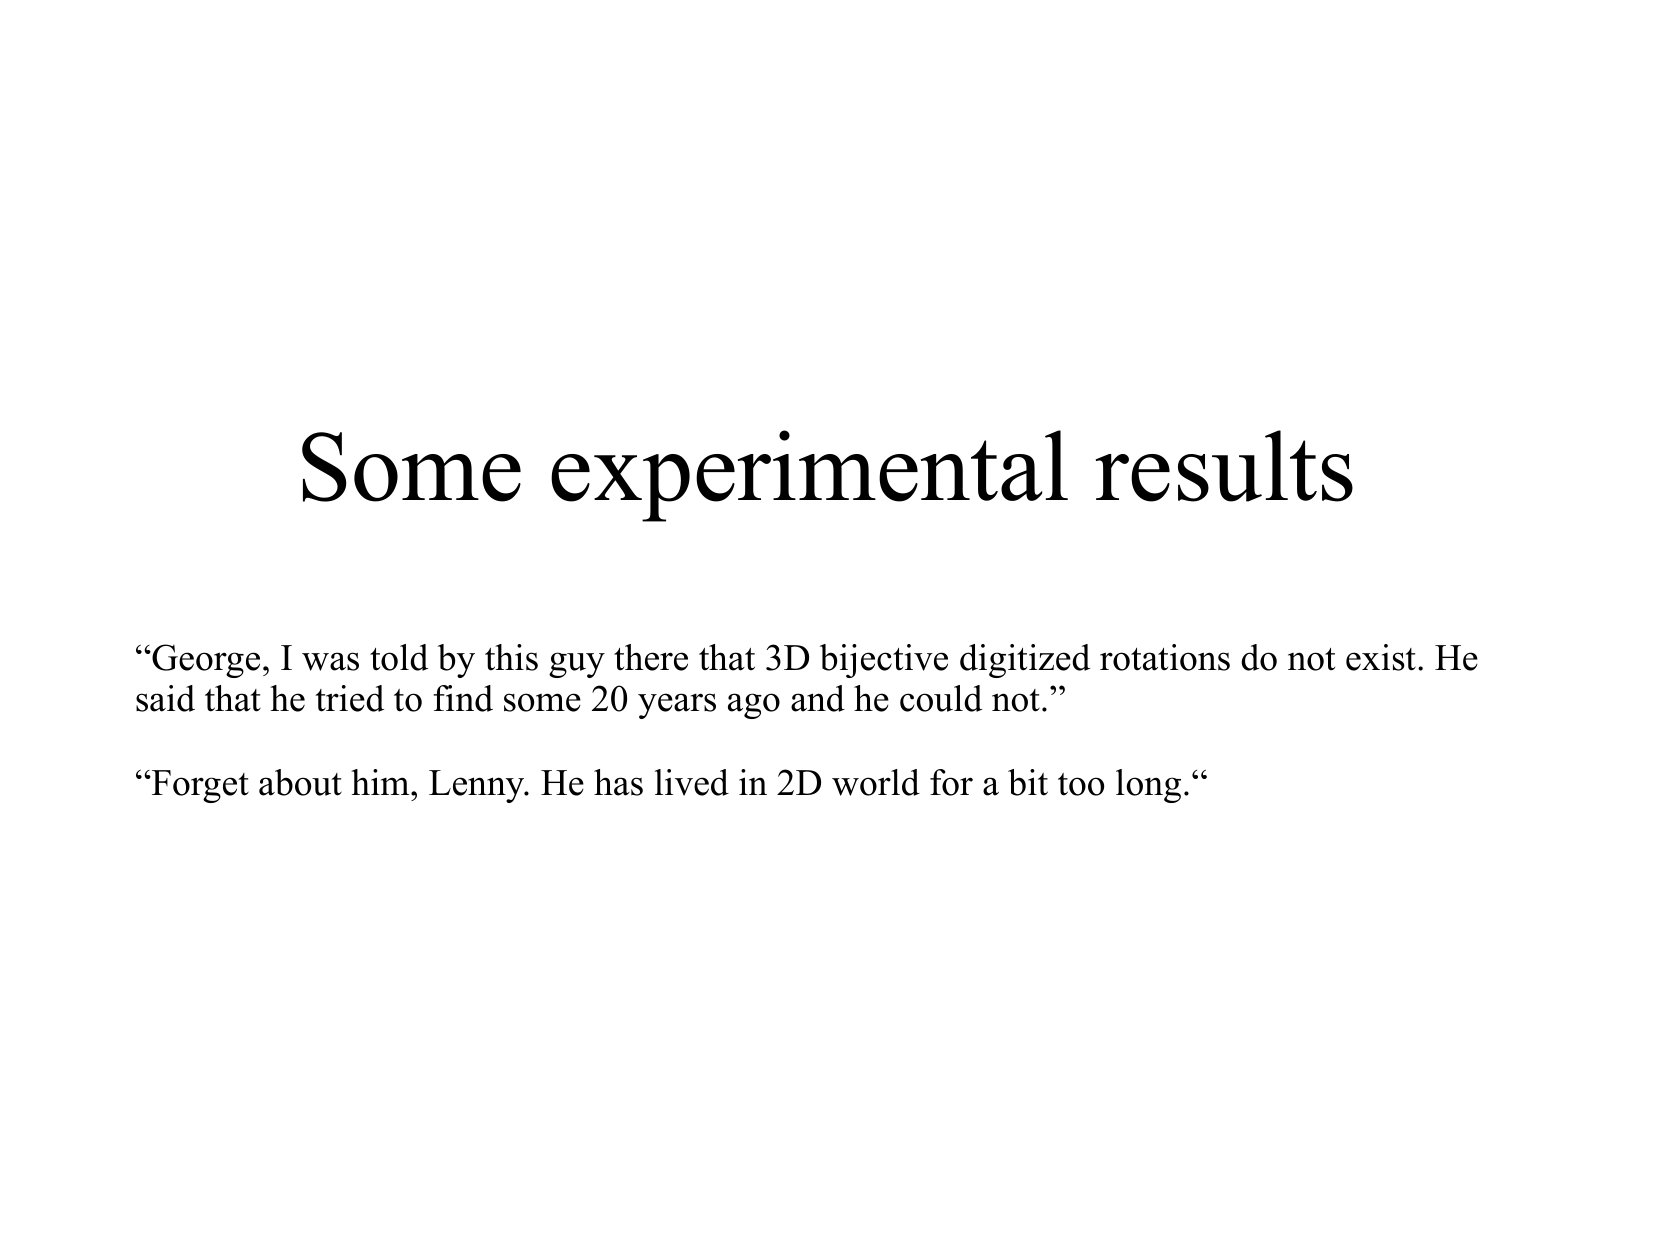

# Some experimental results
“George, I was told by this guy there that 3D bijective digitized rotations do not exist. He said that he tried to find some 20 years ago and he could not.”
“Forget about him, Lenny. He has lived in 2D world for a bit too long.“